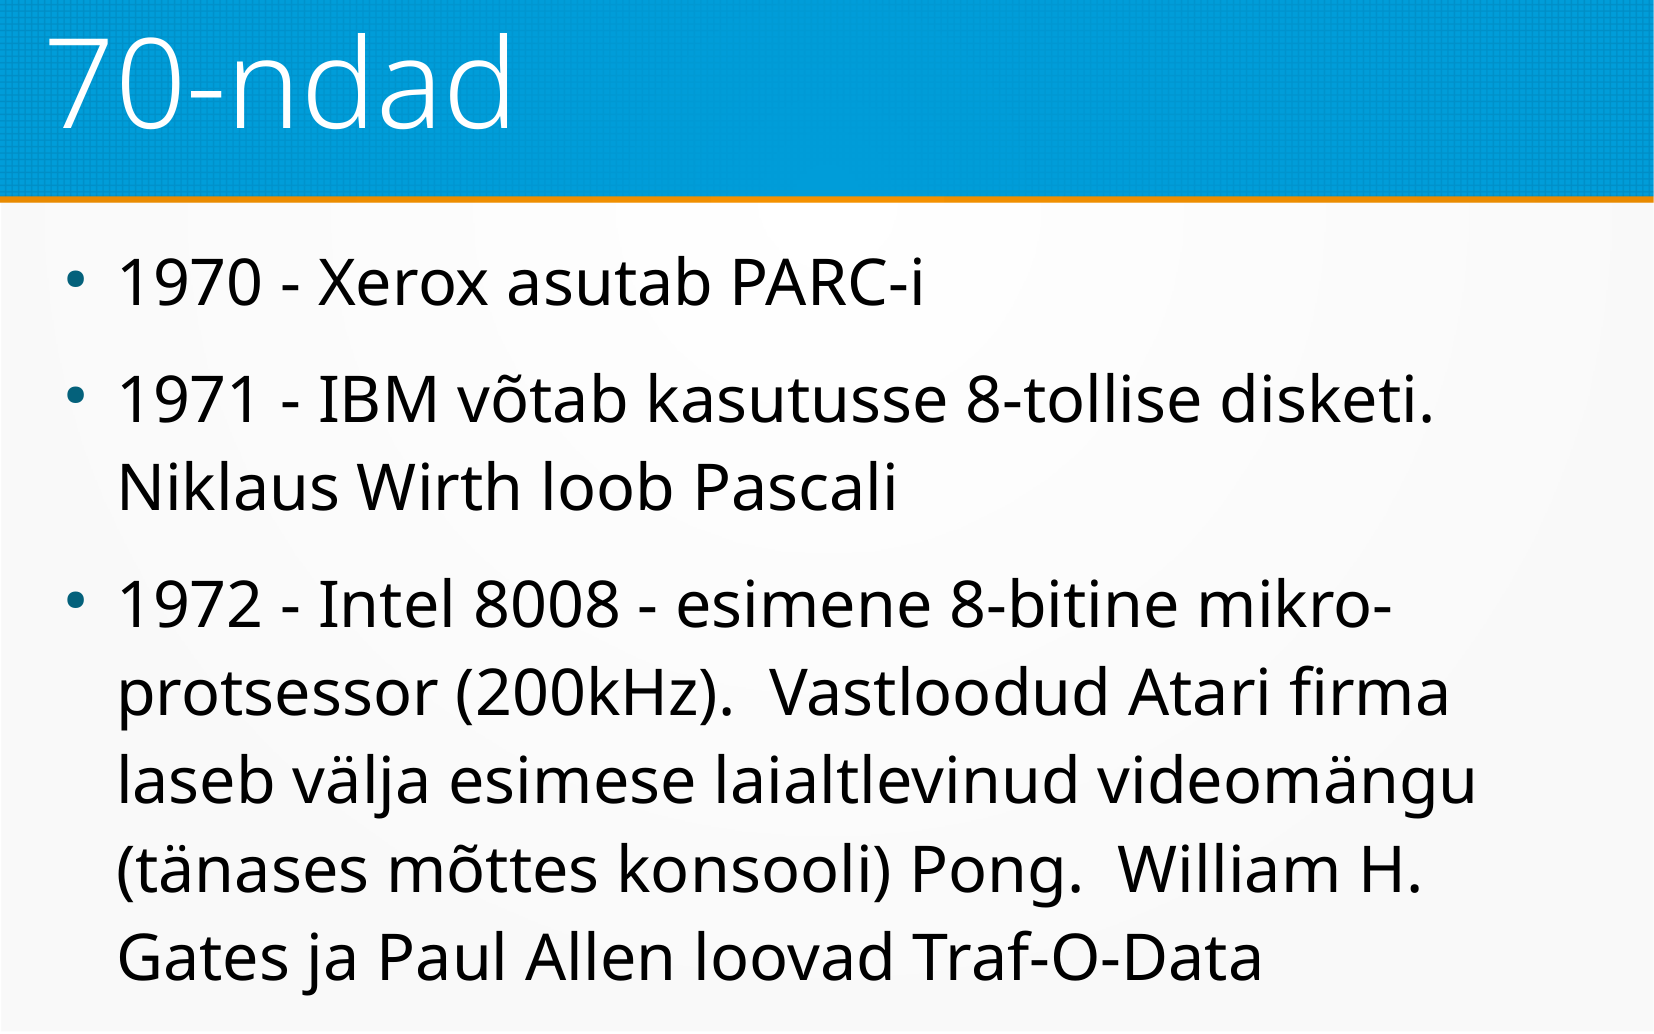

# 70-ndad
1970 - Xerox asutab PARC-i
1971 - IBM võtab kasutusse 8-tollise disketi. Niklaus Wirth loob Pascali
1972 - Intel 8008 - esimene 8-bitine mikro-protsessor (200kHz). Vastloodud Atari firma laseb välja esimese laialtlevinud videomängu (tänases mõttes konsooli) Pong. William H. Gates ja Paul Allen loovad Traf-O-Data